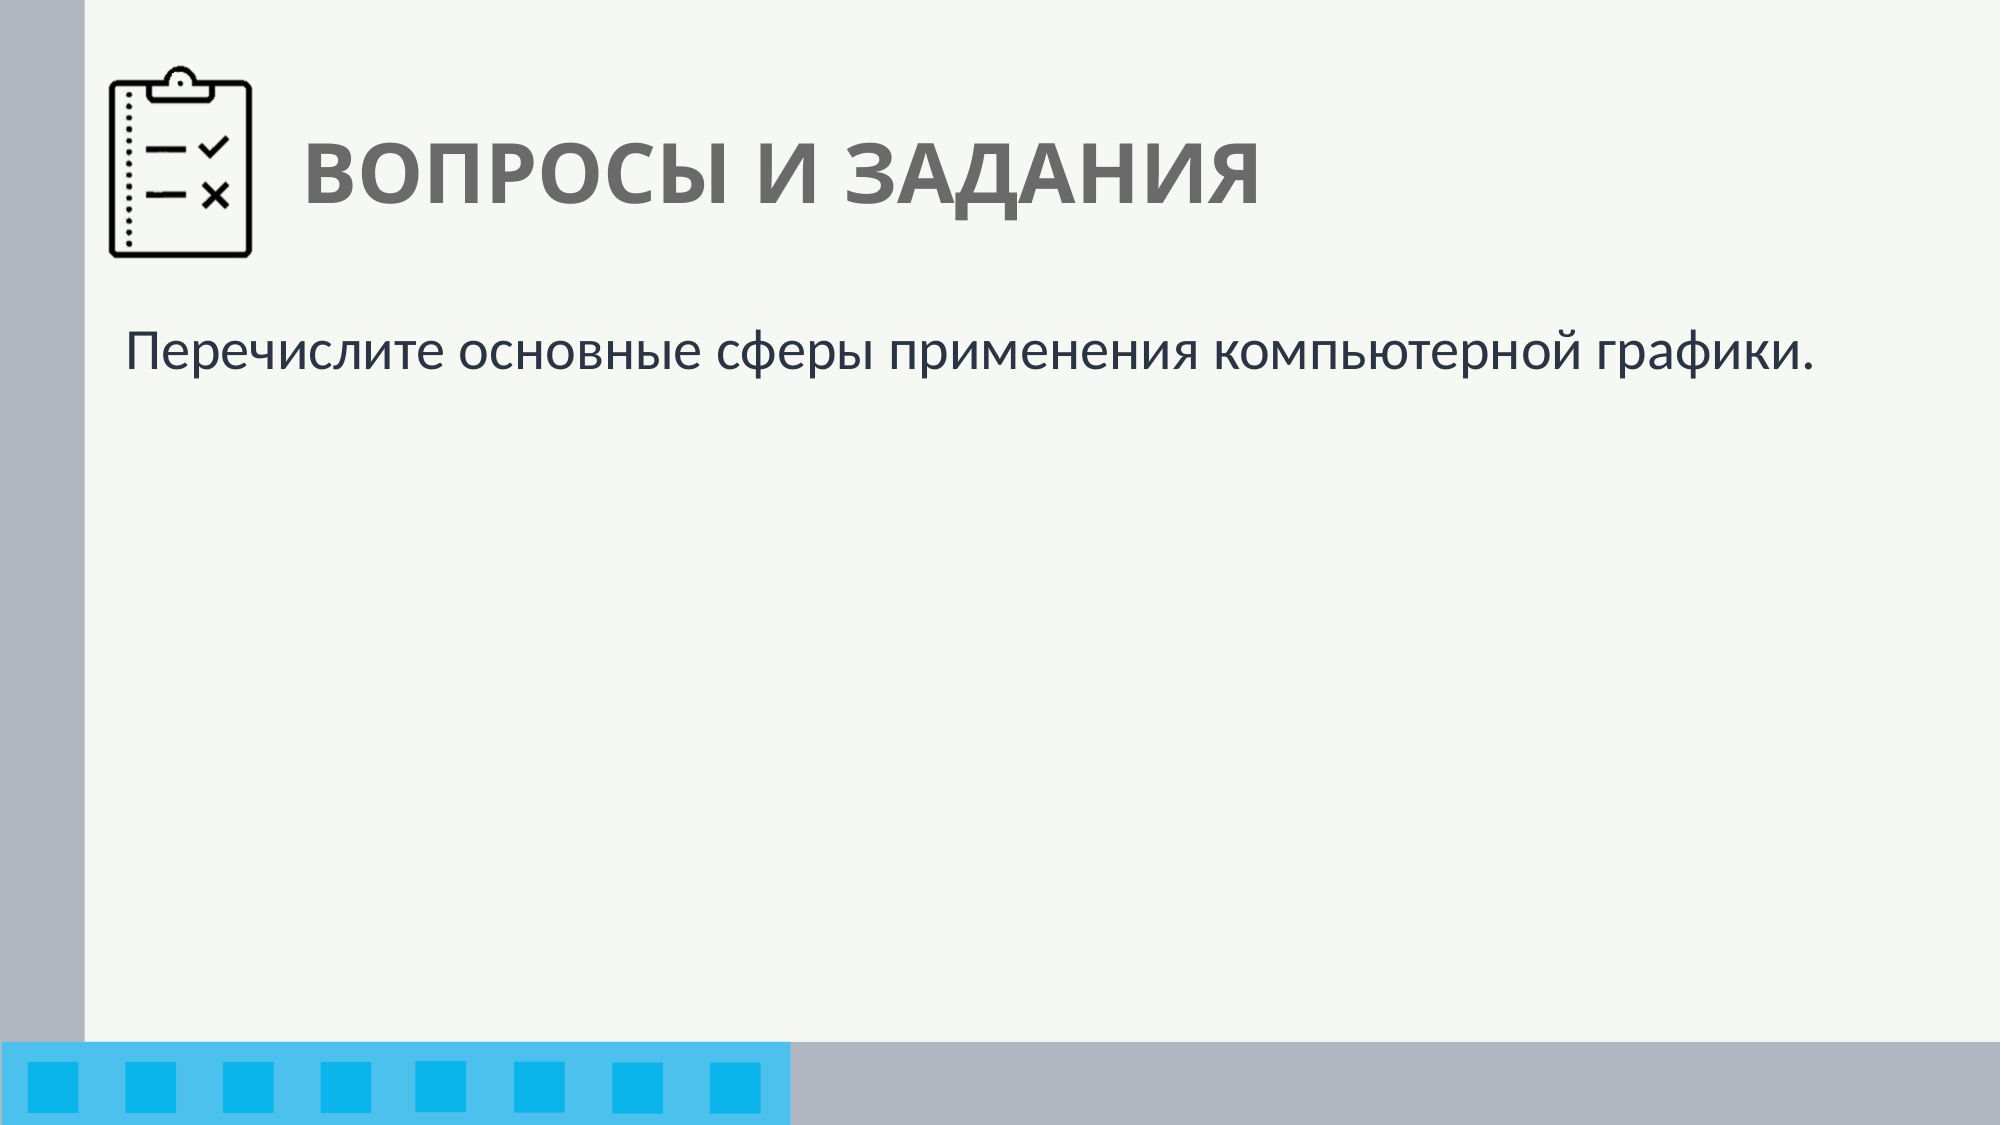

# ВОПРОСЫ И ЗАДАНИЯ
Перечислите основные сферы применения компьютерной графики.